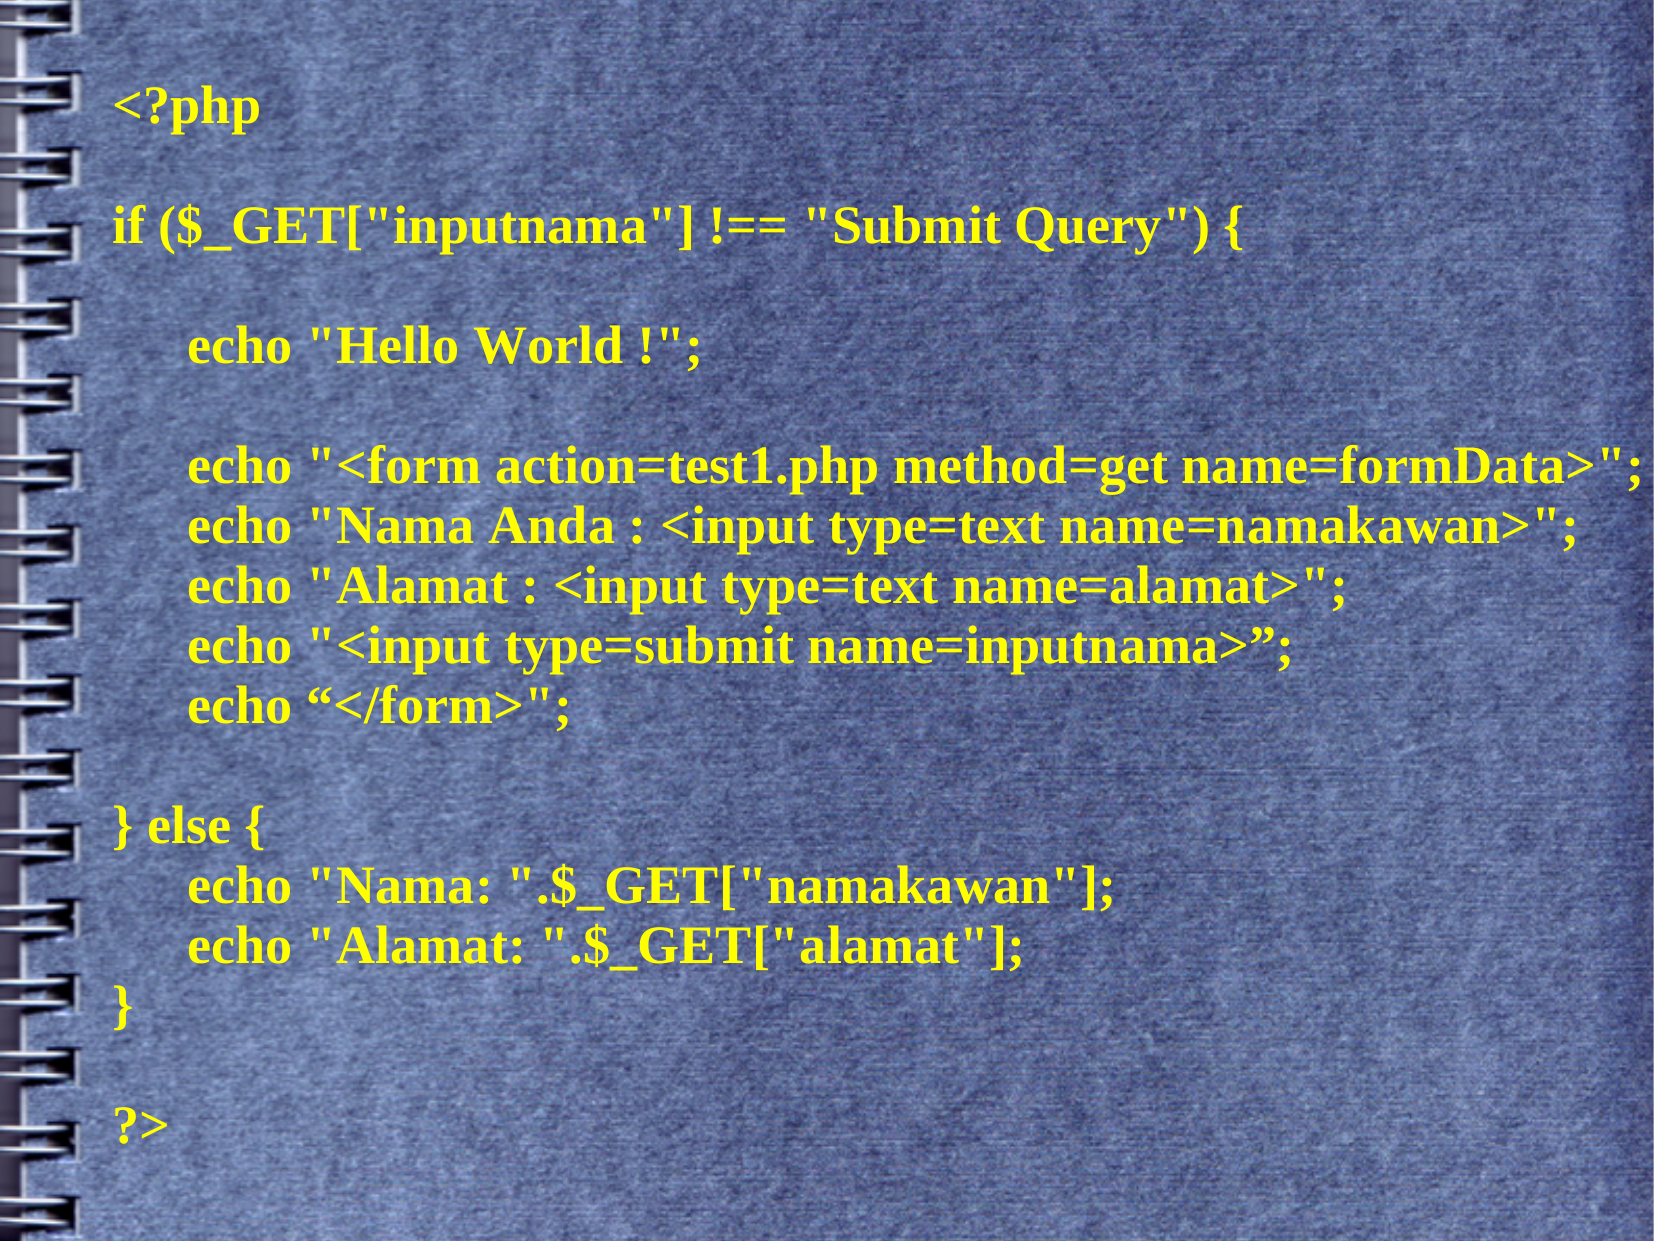

#
	<?php
	if ($_GET["inputnama"] !== "Submit Query") {
		echo "Hello World !";
		echo "<form action=test1.php method=get name=formData>";
		echo "Nama Anda : <input type=text name=namakawan>";
		echo "Alamat : <input type=text name=alamat>";
		echo "<input type=submit name=inputnama>”;
		echo “</form>";
	} else {
		echo "Nama: ".$_GET["namakawan"];
		echo "Alamat: ".$_GET["alamat"];
	}
	?>